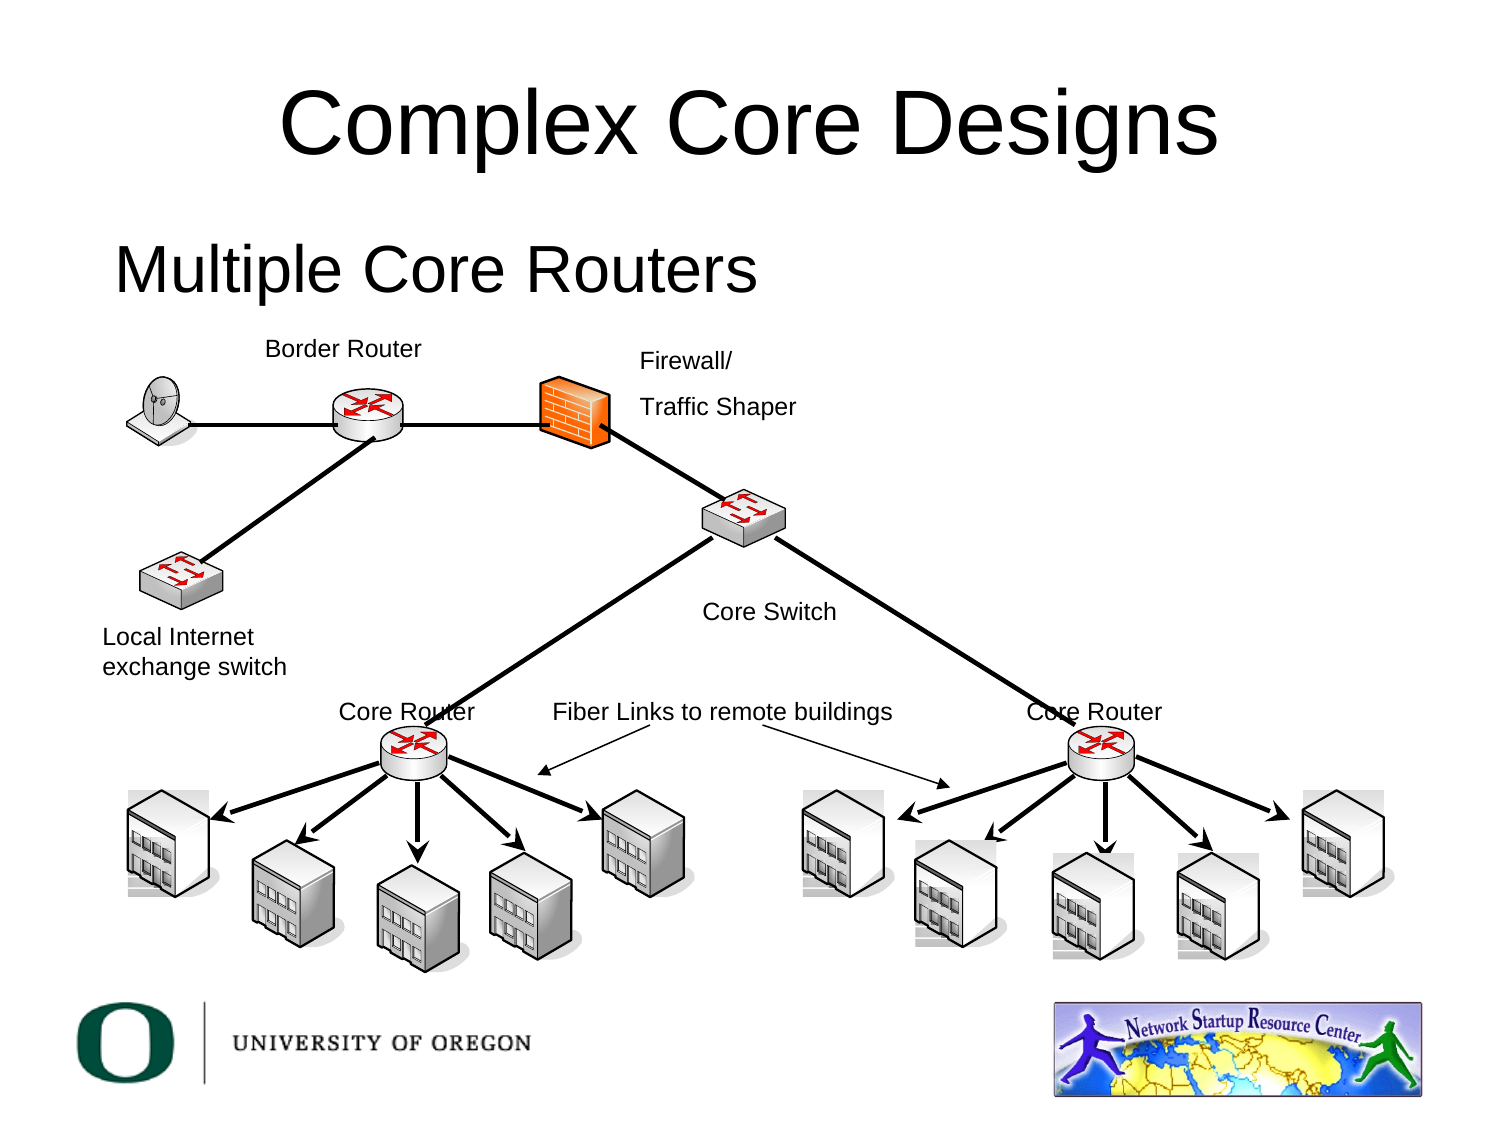

# Complex Core Designs
Multiple Core Routers
Border Router
Core Switch
Local Internet exchange switch
Core Router
Fiber Links to remote buildings
Core Router
Firewall/
Traffic Shaper